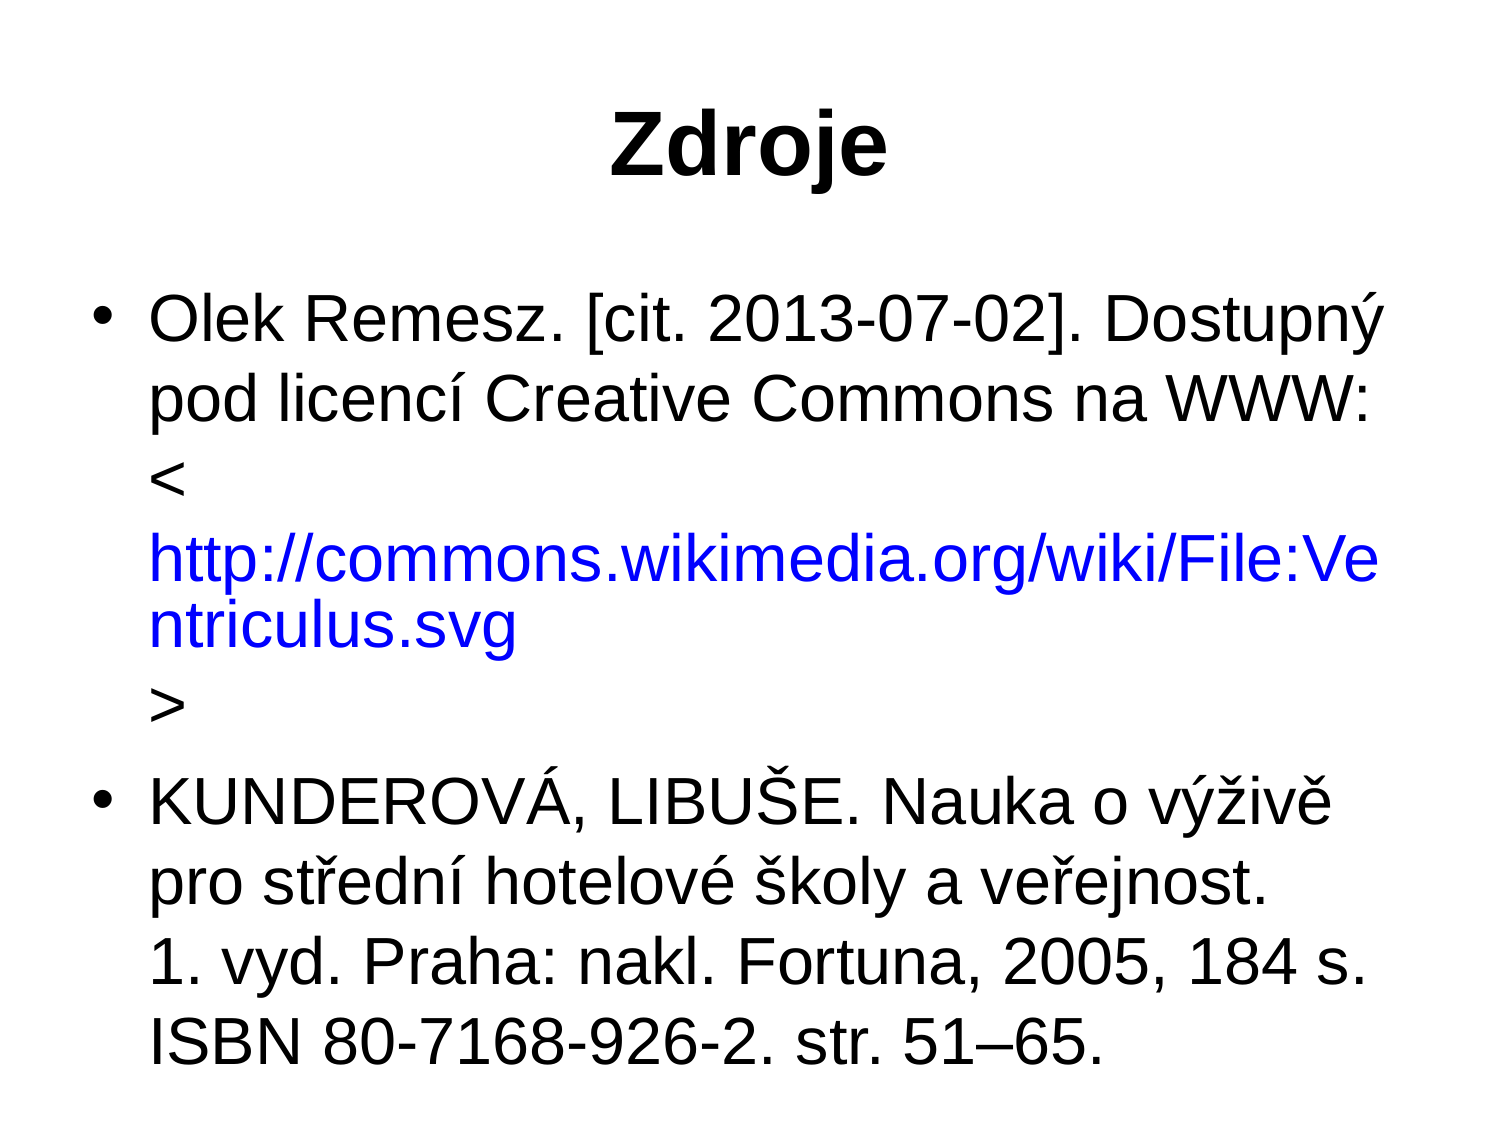

# Zdroje
Olek Remesz. [cit. 2013-07-02]. Dostupný pod licencí Creative Commons na WWW: <http://commons.wikimedia.org/wiki/File:Ventriculus.svg>
KUNDEROVÁ, LIBUŠE. Nauka o výživě pro střední hotelové školy a veřejnost.
1. vyd. Praha: nakl. Fortuna, 2005, 184 s. ISBN 80-7168-926-2. str. 51–65.